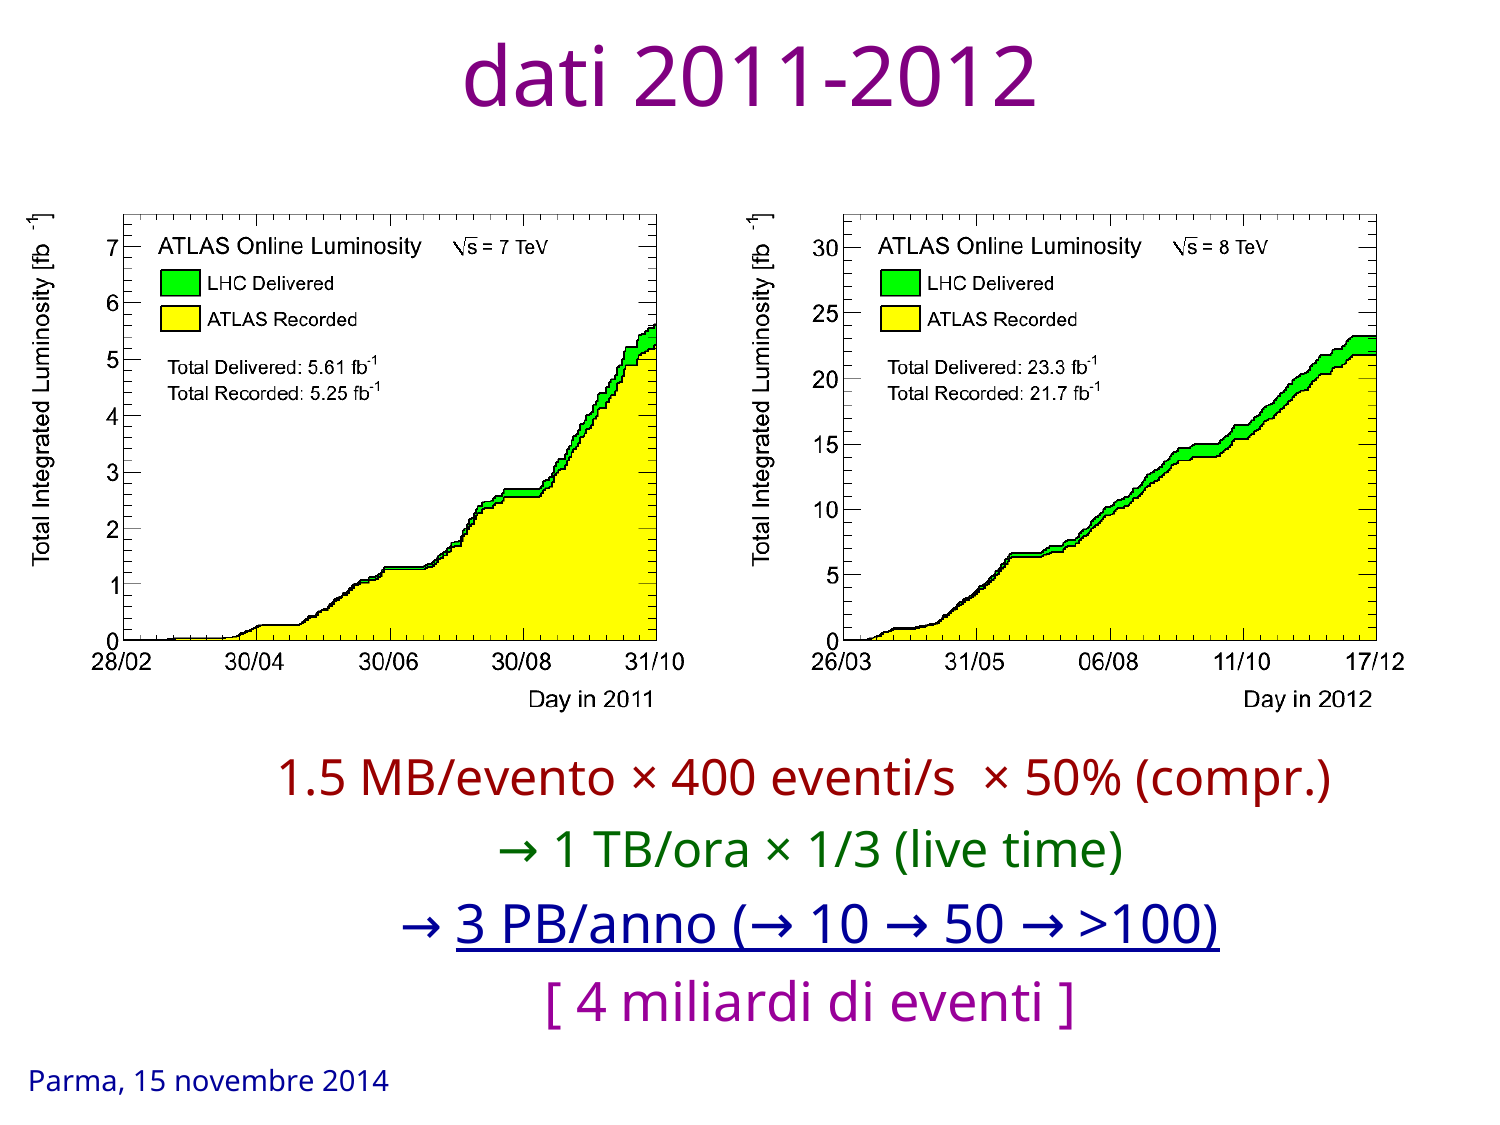

dati 2011-2012‏
1.5 MB/evento × 400 eventi/s × 50% (compr.)
→ 1 TB/ora × 1/3 (live time)
→ 3 PB/anno (→ 10 → 50 → >100)
[ 4 miliardi di eventi ]
58
Parma, 15 novembre 2014